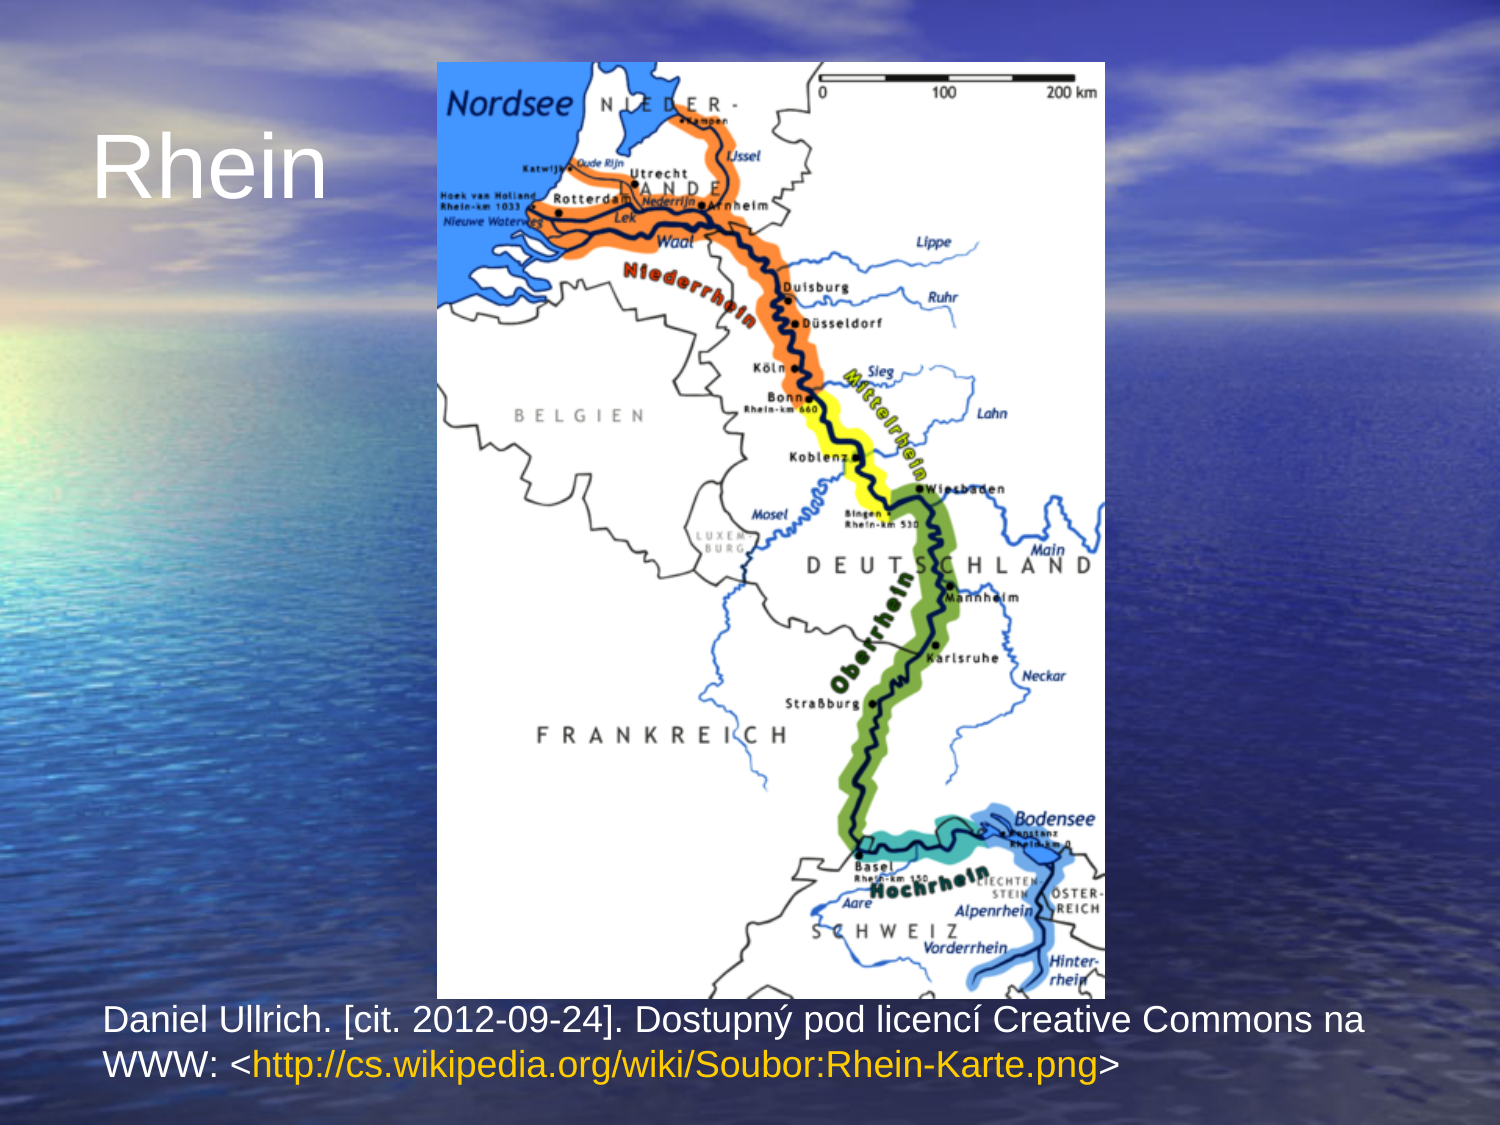

# Rhein
Daniel Ullrich. [cit. 2012-09-24]. Dostupný pod licencí Creative Commons na WWW: <http://cs.wikipedia.org/wiki/Soubor:Rhein-Karte.png>